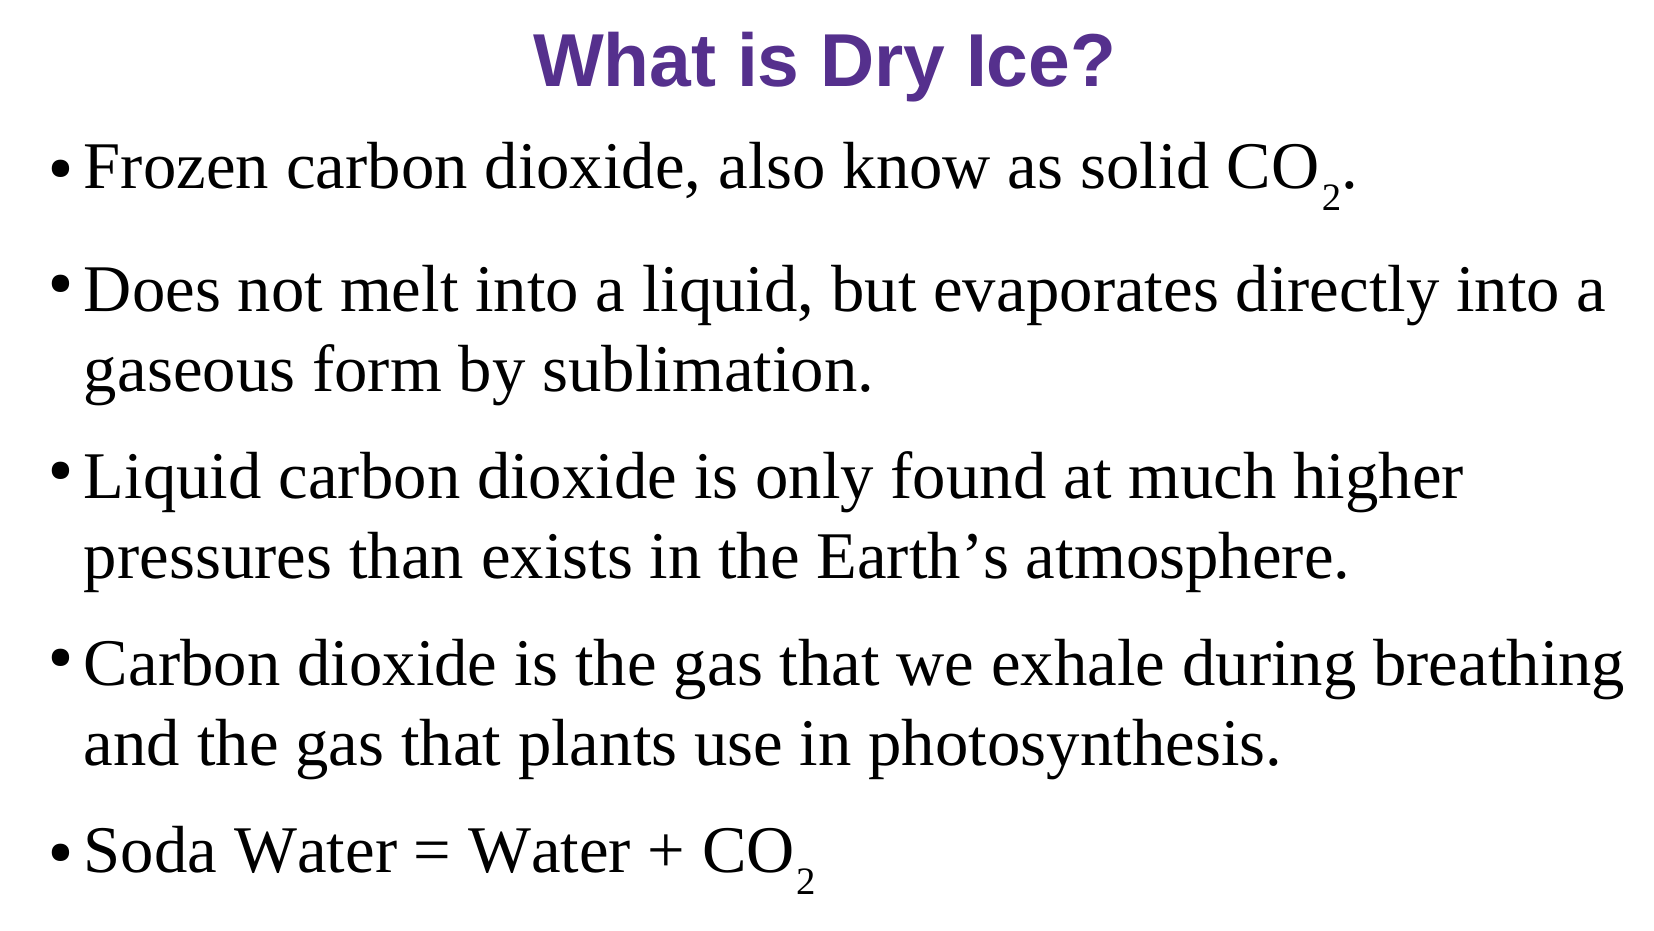

# What is Dry Ice?
Frozen carbon dioxide, also know as solid CO2.
Does not melt into a liquid, but evaporates directly into a gaseous form by sublimation.
Liquid carbon dioxide is only found at much higher pressures than exists in the Earth’s atmosphere.
Carbon dioxide is the gas that we exhale during breathing and the gas that plants use in photosynthesis.
Soda Water = Water + CO2